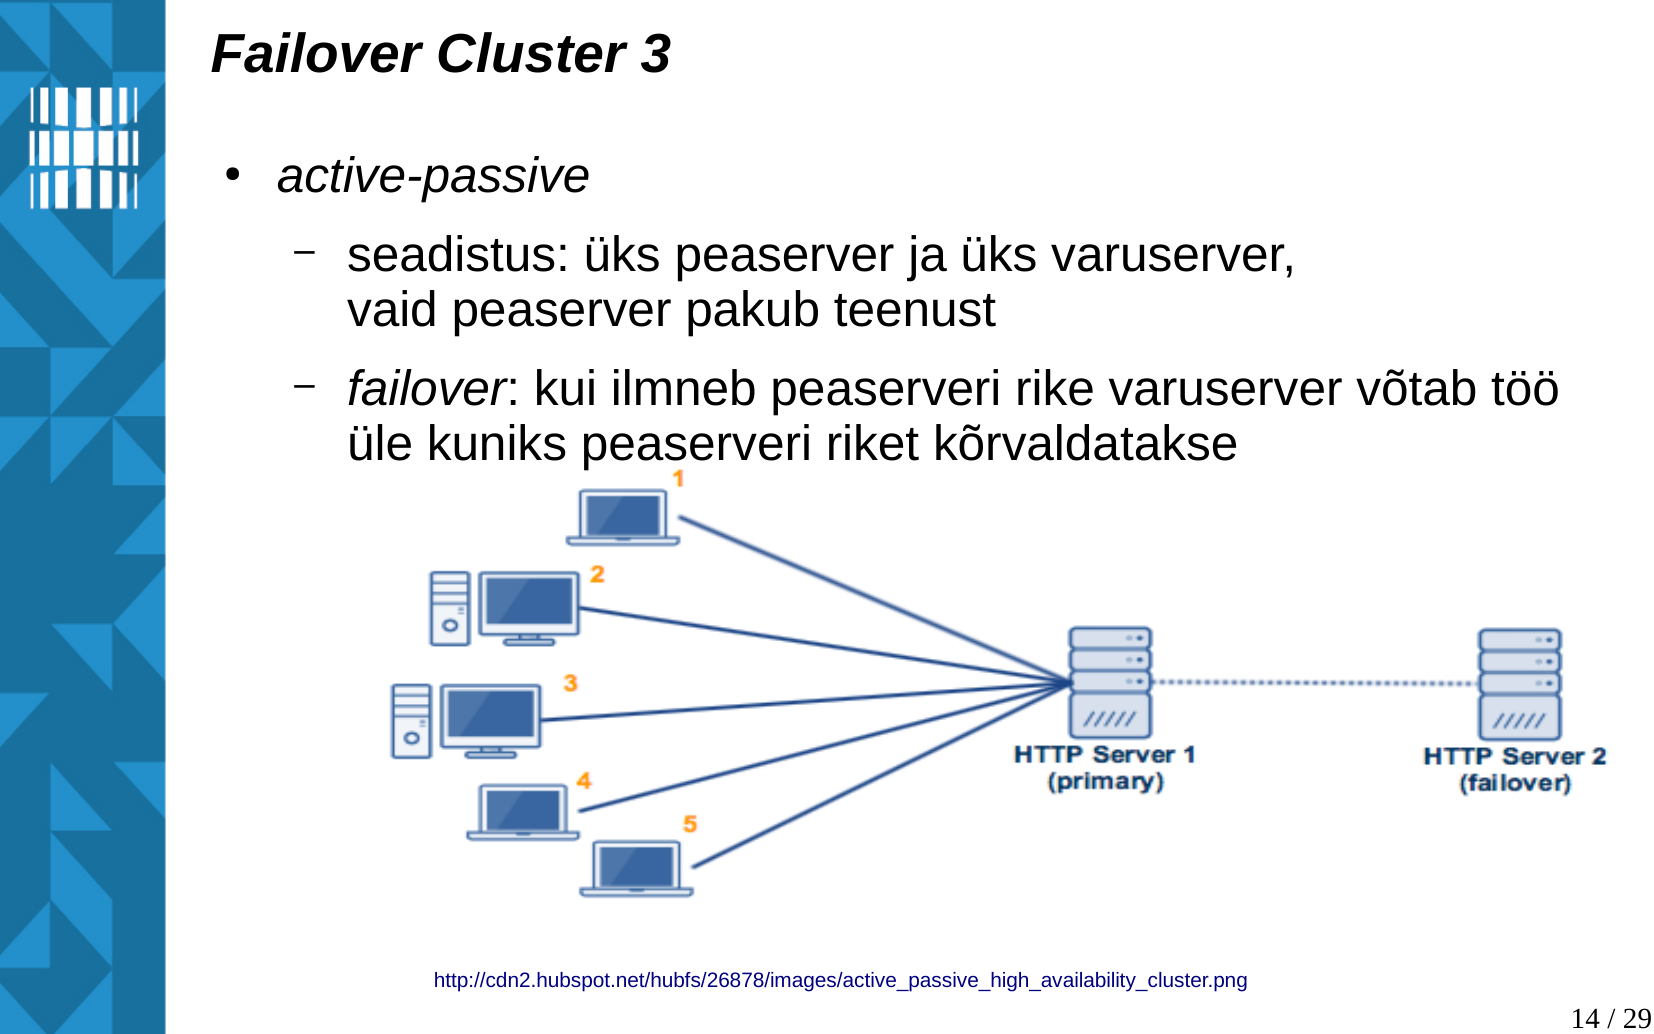

# Failover Cluster 3
active-passive
seadistus: üks peaserver ja üks varuserver,
vaid peaserver pakub teenust
failover: kui ilmneb peaserveri rike varuserver võtab töö üle kuniks peaserveri riket kõrvaldatakse
http://cdn2.hubspot.net/hubfs/26878/images/active_passive_high_availability_cluster.png
14